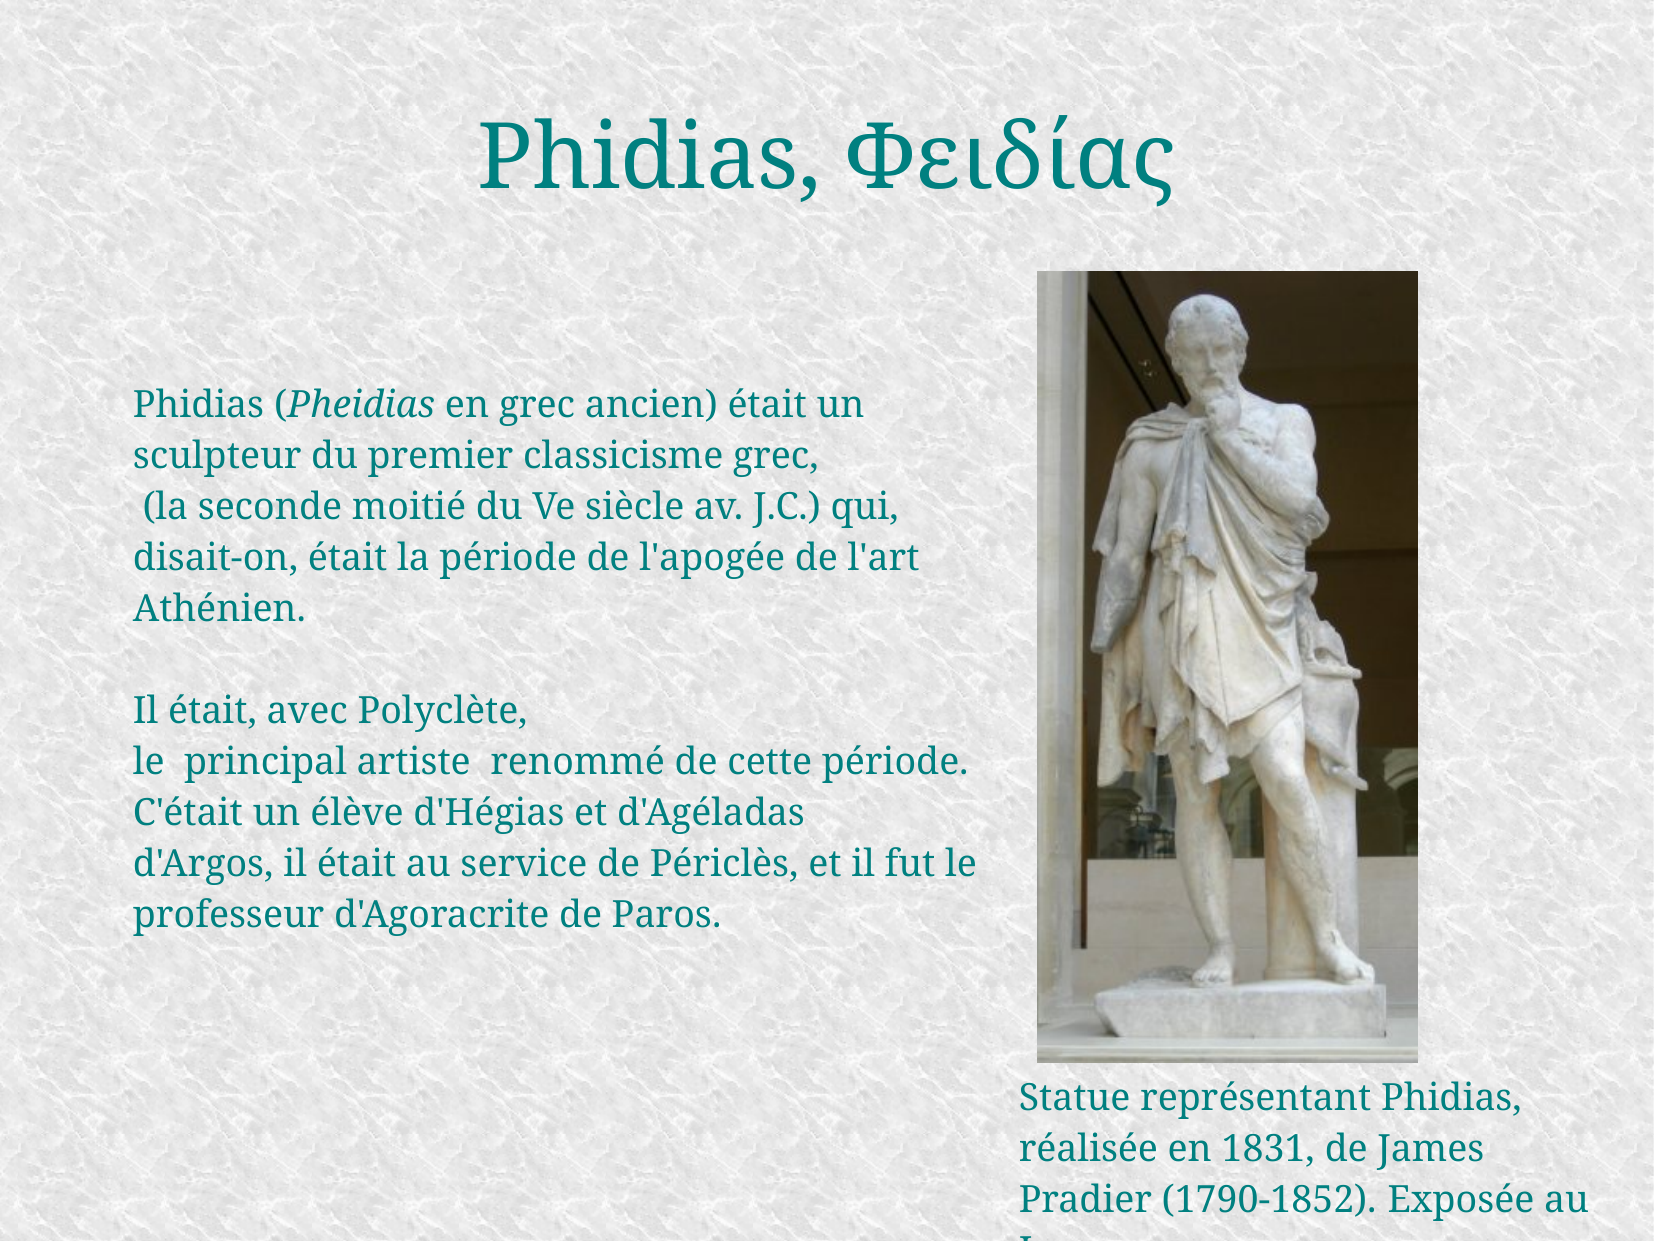

# Phidias, Φειδίας
Phidias (Pheidias en grec ancien) était un sculpteur du premier classicisme grec,
 (la seconde moitié du Ve siècle av. J.C.) qui, disait-on, était la période de l'apogée de l'art Athénien.
Il était, avec Polyclète,
le principal artiste renommé de cette période.
C'était un élève d'Hégias et d'Agéladas	d'Argos, il était au service de Périclès, et il fut le professeur d'Agoracrite de Paros.
Statue représentant Phidias, réalisée en 1831, de James Pradier (1790-1852). 	Exposée au Louvres.